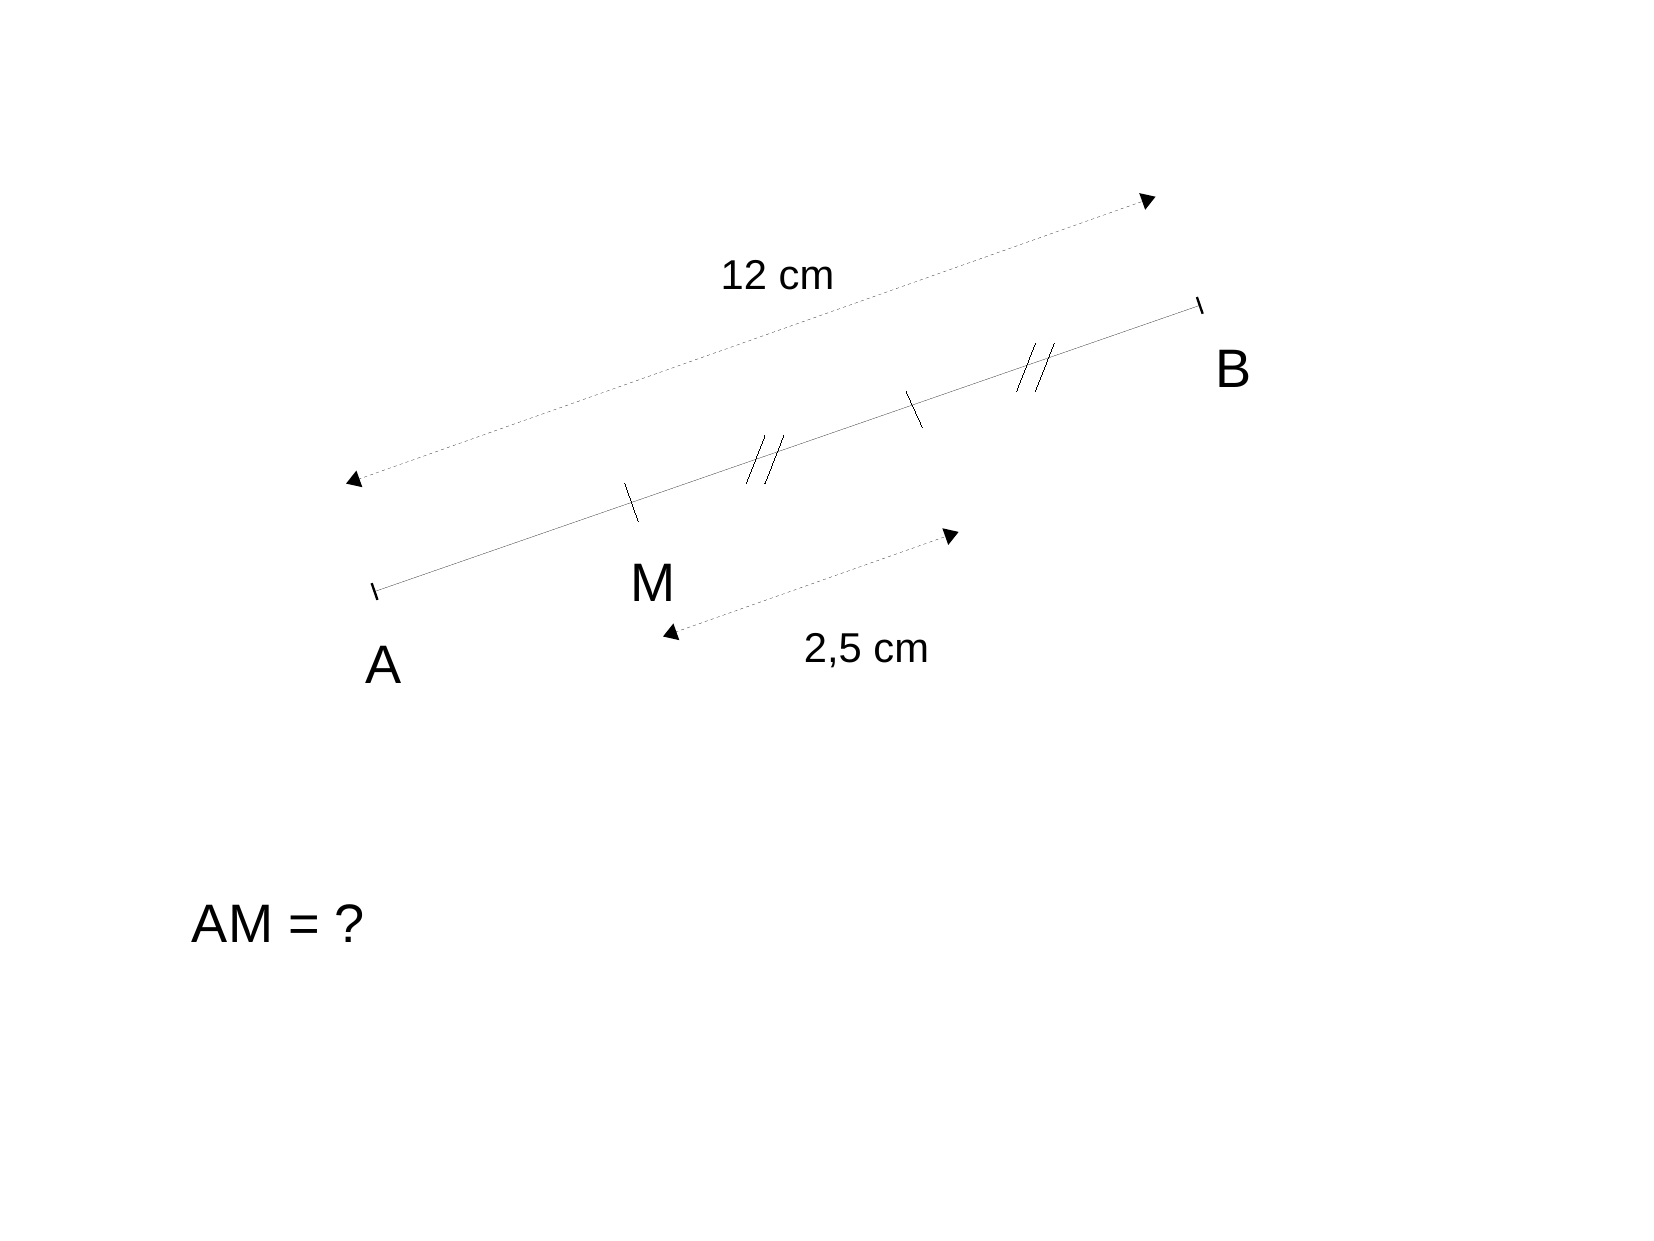

12 cm
B
M
2,5 cm
A
AM = ?